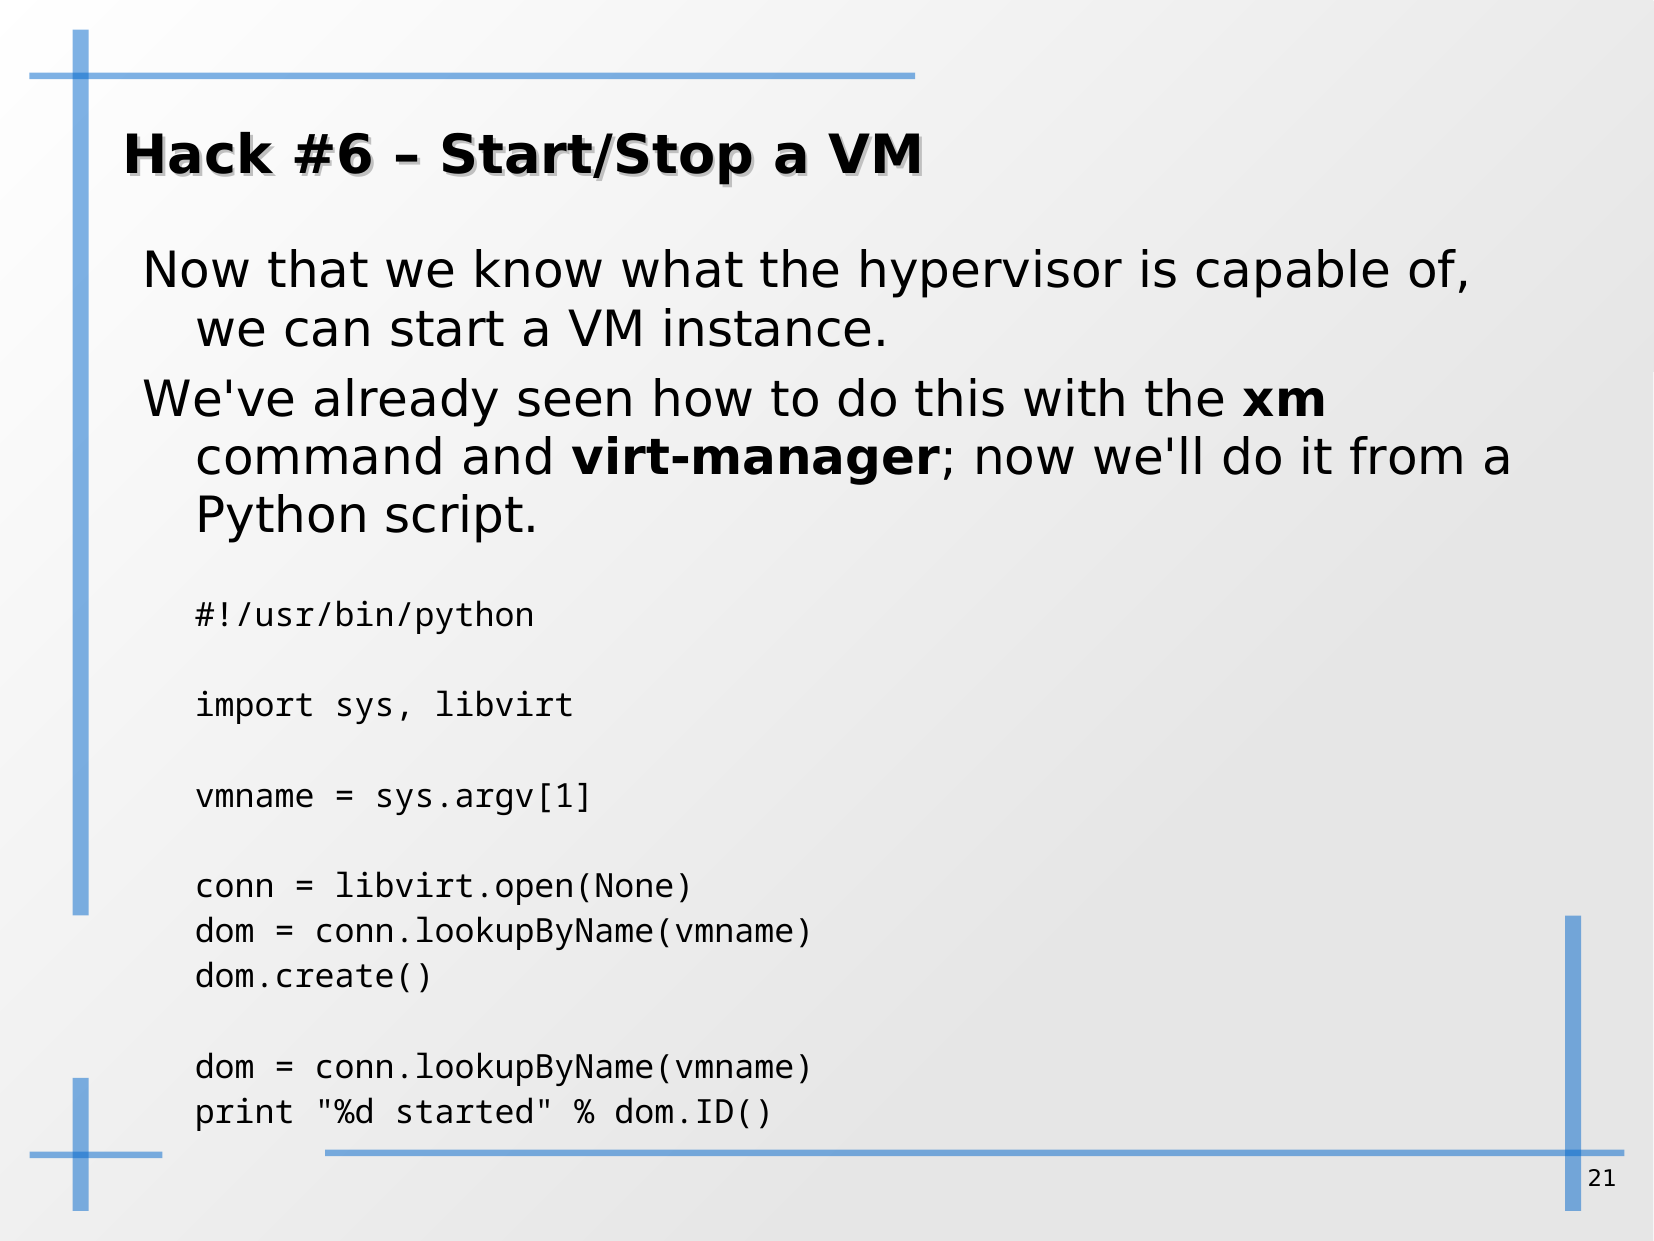

# Hack #6 – Start/Stop a VM
Now that we know what the hypervisor is capable of, we can start a VM instance.
We've already seen how to do this with the xm command and virt-manager; now we'll do it from a Python script.
#!/usr/bin/python
import sys, libvirt
vmname = sys.argv[1]
conn = libvirt.open(None)
dom = conn.lookupByName(vmname)
dom.create()
dom = conn.lookupByName(vmname)
print "%d started" % dom.ID()